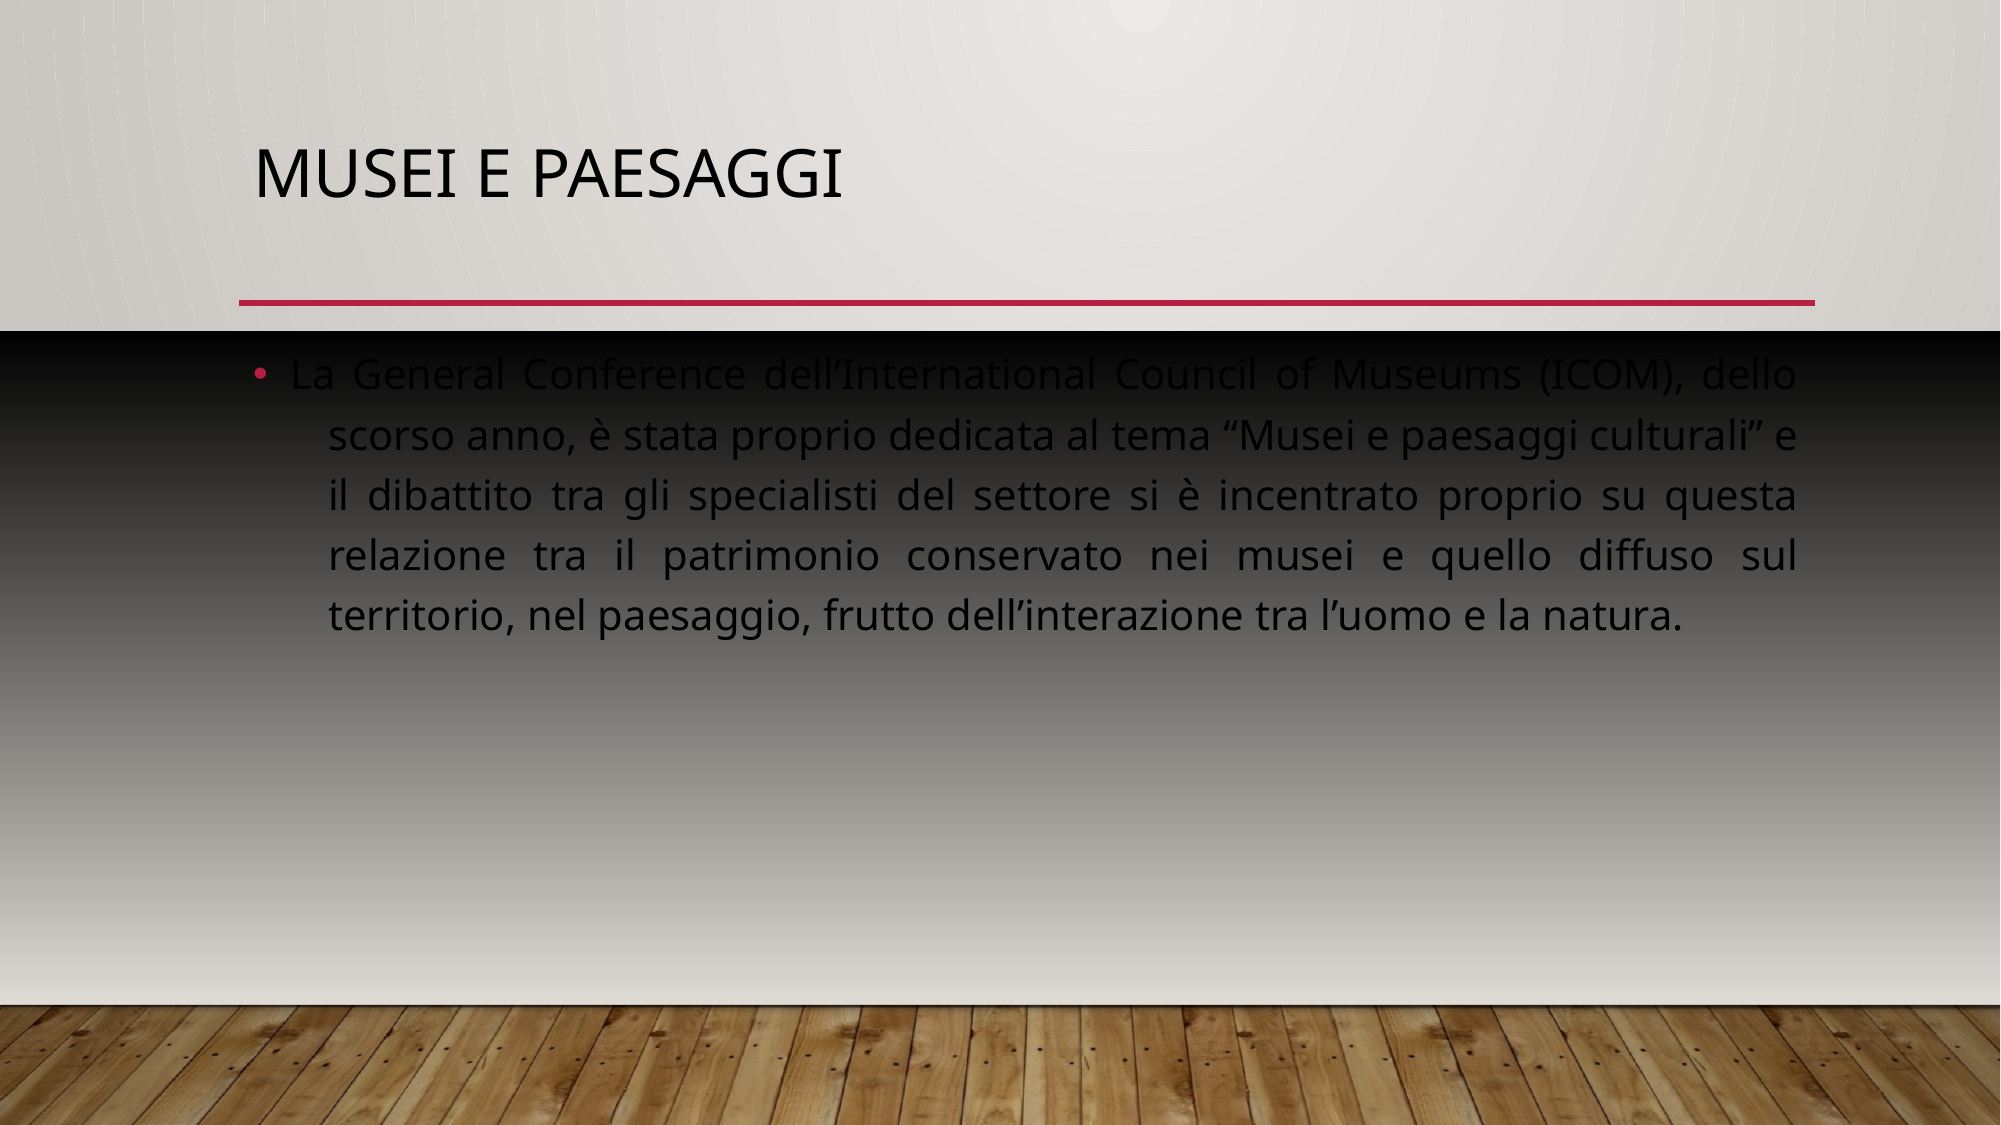

# Musei e paesaggi
La General Conference dell’International Council of Museums (ICOM), dello scorso anno, è stata proprio dedicata al tema “Musei e paesaggi culturali” e il dibattito tra gli specialisti del settore si è incentrato proprio su questa relazione tra il patrimonio conservato nei musei e quello diffuso sul territorio, nel paesaggio, frutto dell’interazione tra l’uomo e la natura.